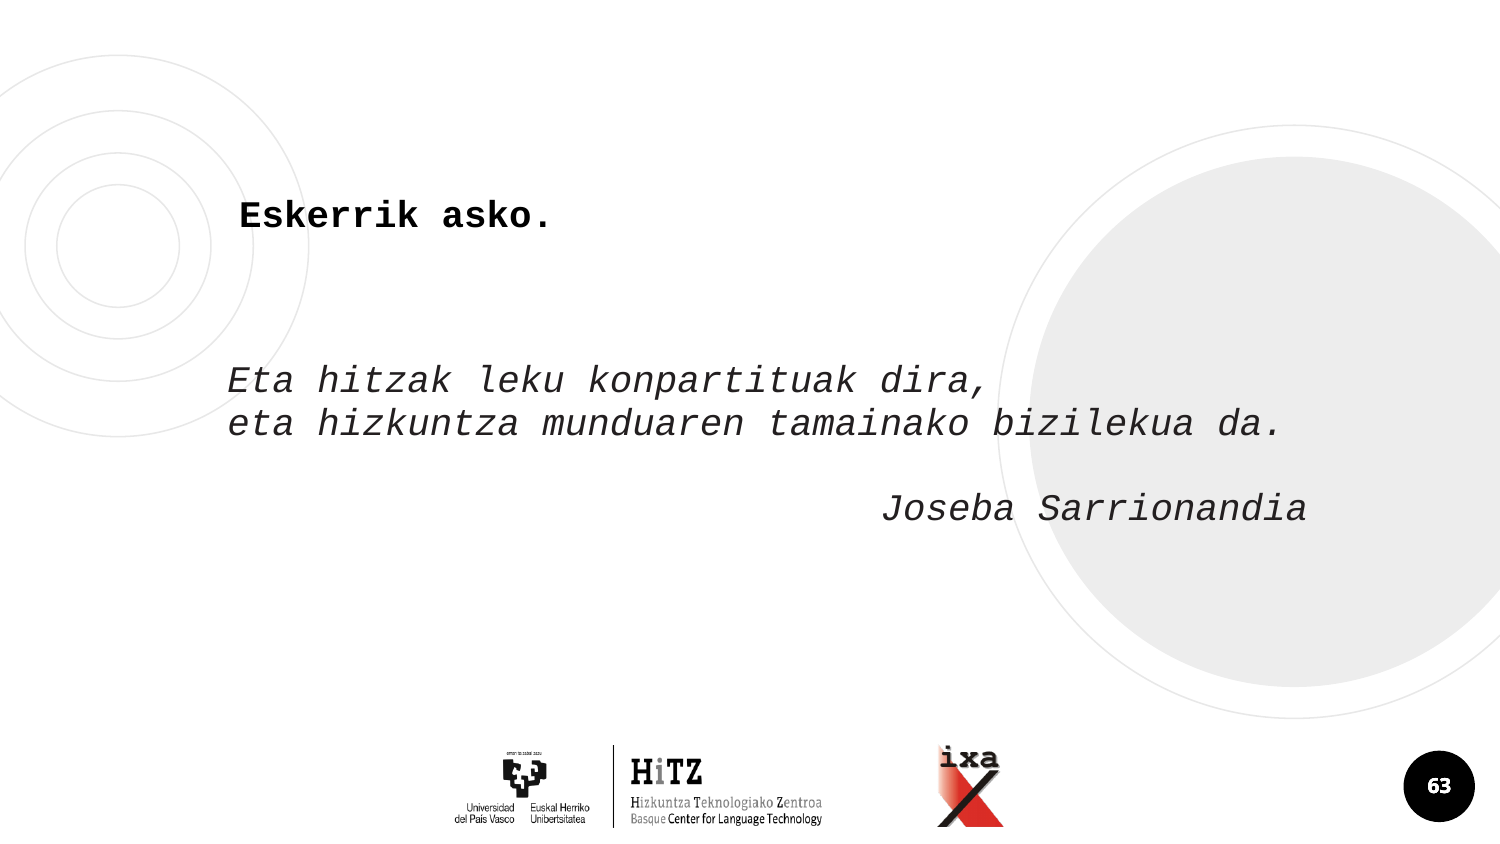

Eskerrik asko.
Eta hitzak leku konpartituak dira,
eta hizkuntza munduaren tamainako bizilekua da.
Joseba Sarrionandia